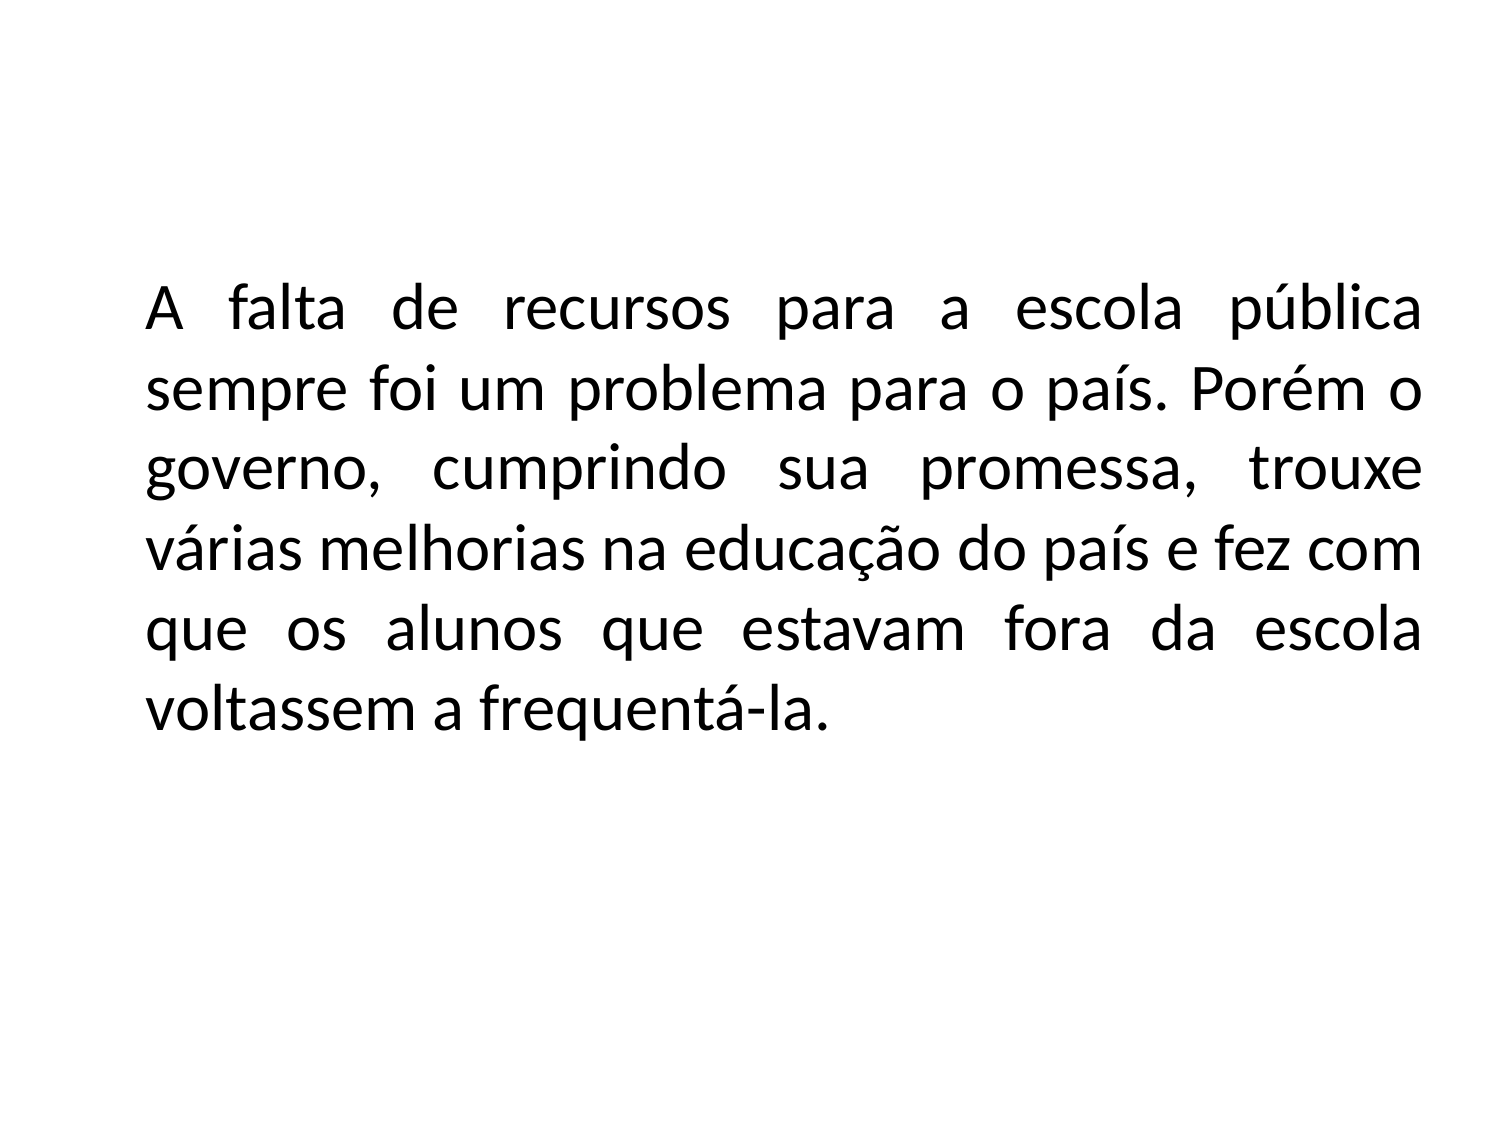

A falta de recursos para a escola pública sempre foi um problema para o país. Porém o governo, cumprindo sua promessa, trouxe várias melhorias na educação do país e fez com que os alunos que estavam fora da escola voltassem a frequentá-la.
#